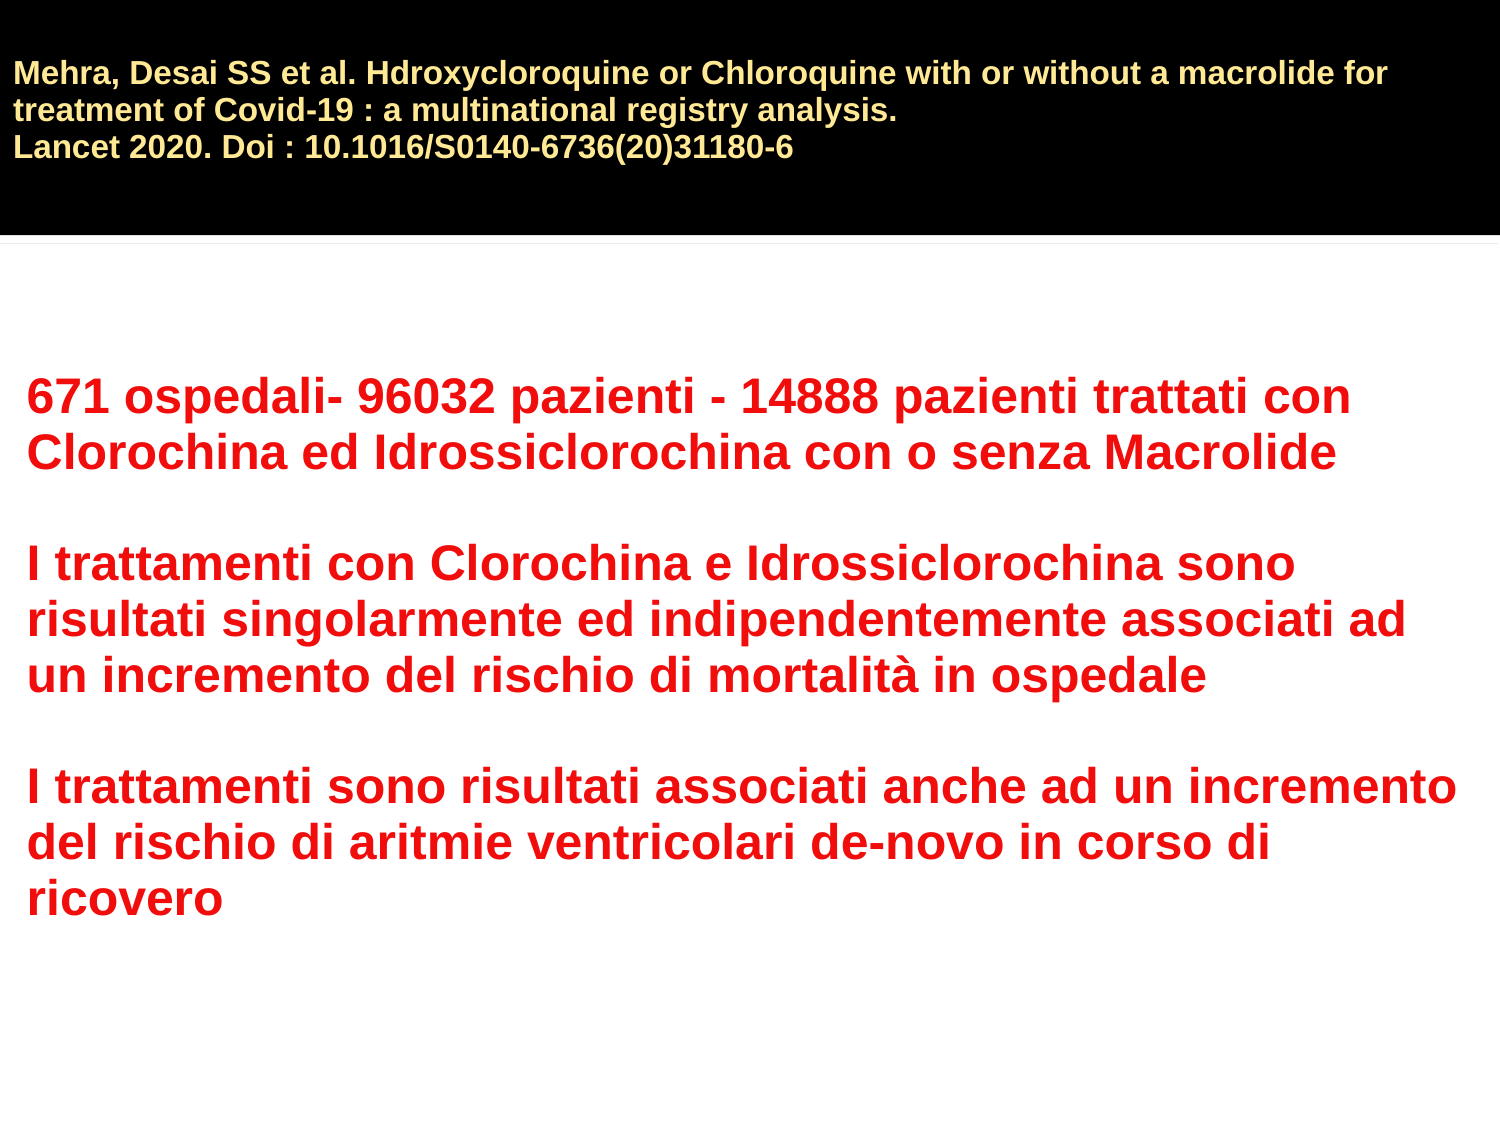

#
Mehra, Desai SS et al. Hdroxycloroquine or Chloroquine with or without a macrolide for treatment of Covid-19 : a multinational registry analysis.
Lancet 2020. Doi : 10.1016/S0140-6736(20)31180-6
671 ospedali- 96032 pazienti - 14888 pazienti trattati con Clorochina ed Idrossiclorochina con o senza Macrolide
I trattamenti con Clorochina e Idrossiclorochina sono risultati singolarmente ed indipendentemente associati ad un incremento del rischio di mortalità in ospedale
I trattamenti sono risultati associati anche ad un incremento del rischio di aritmie ventricolari de-novo in corso di ricovero